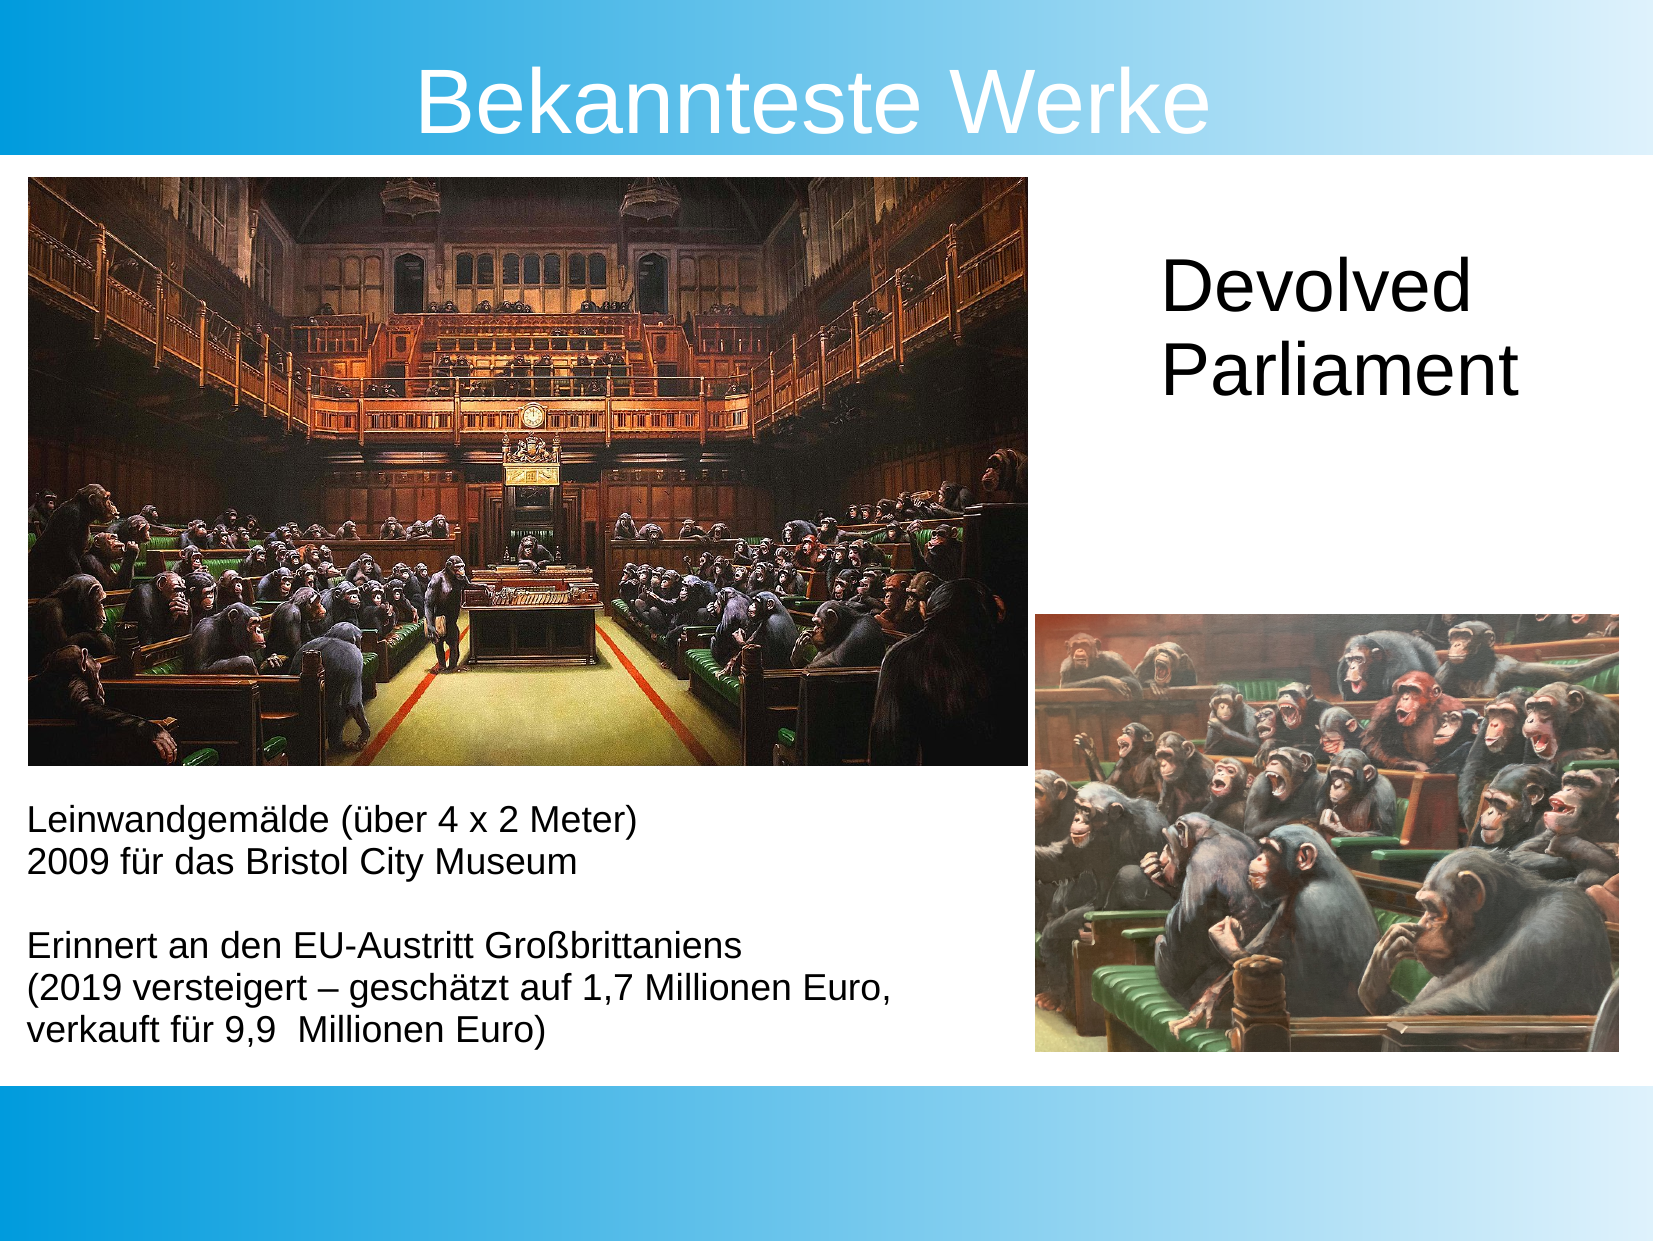

# Bekannteste Werke
Devolved Parliament
Leinwandgemälde (über 4 x 2 Meter)
2009 für das Bristol City Museum
Erinnert an den EU-Austritt Großbrittaniens
(2019 versteigert – geschätzt auf 1,7 Millionen Euro, verkauft für 9,9 Millionen Euro)